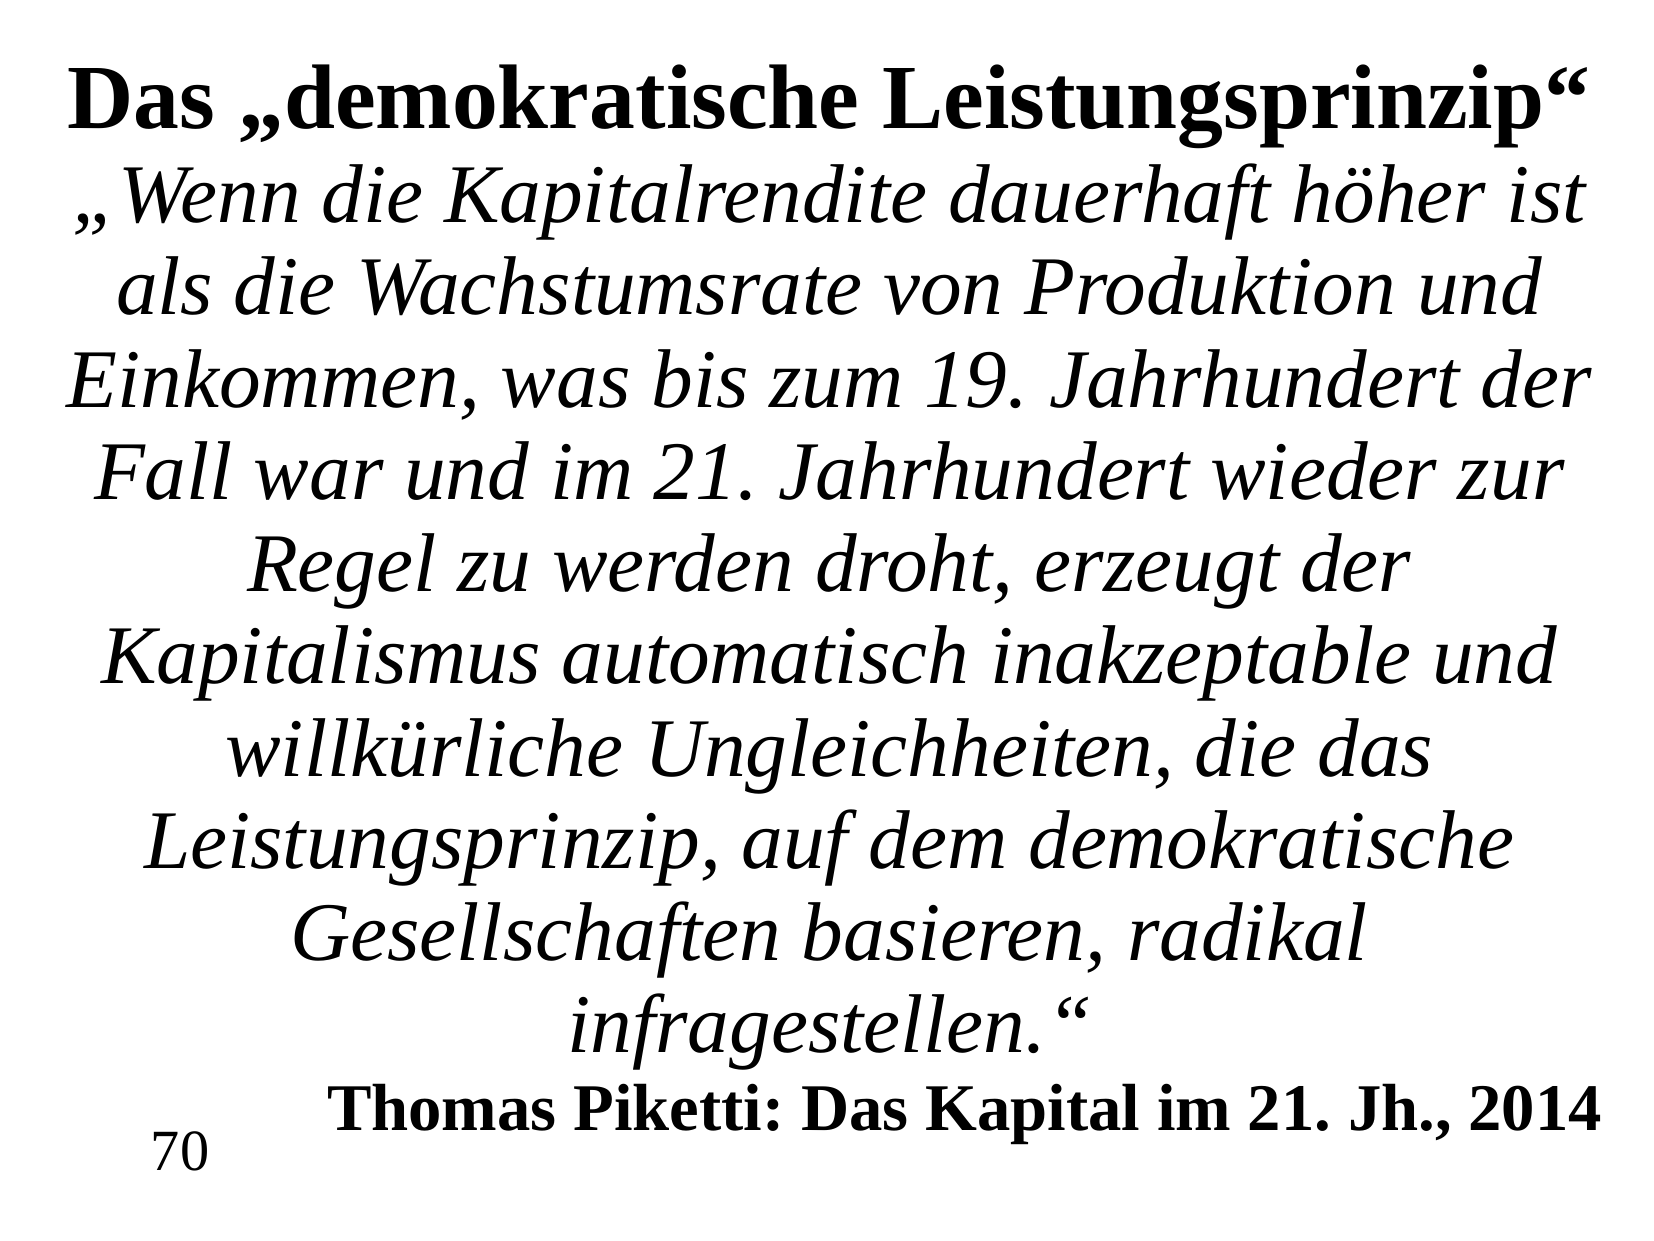

Das „demokratische Leistungsprinzip“
„Wenn die Kapitalrendite dauerhaft höher ist als die Wachstumsrate von Produktion und Einkommen, was bis zum 19. Jahrhundert der Fall war und im 21. Jahrhundert wieder zur Regel zu werden droht, erzeugt der Kapitalismus automatisch inakzeptable und willkürliche Ungleichheiten, die das Leistungsprinzip, auf dem demokratische Gesellschaften basieren, radikal infragestellen.“
Thomas Piketti: Das Kapital im 21. Jh., 2014